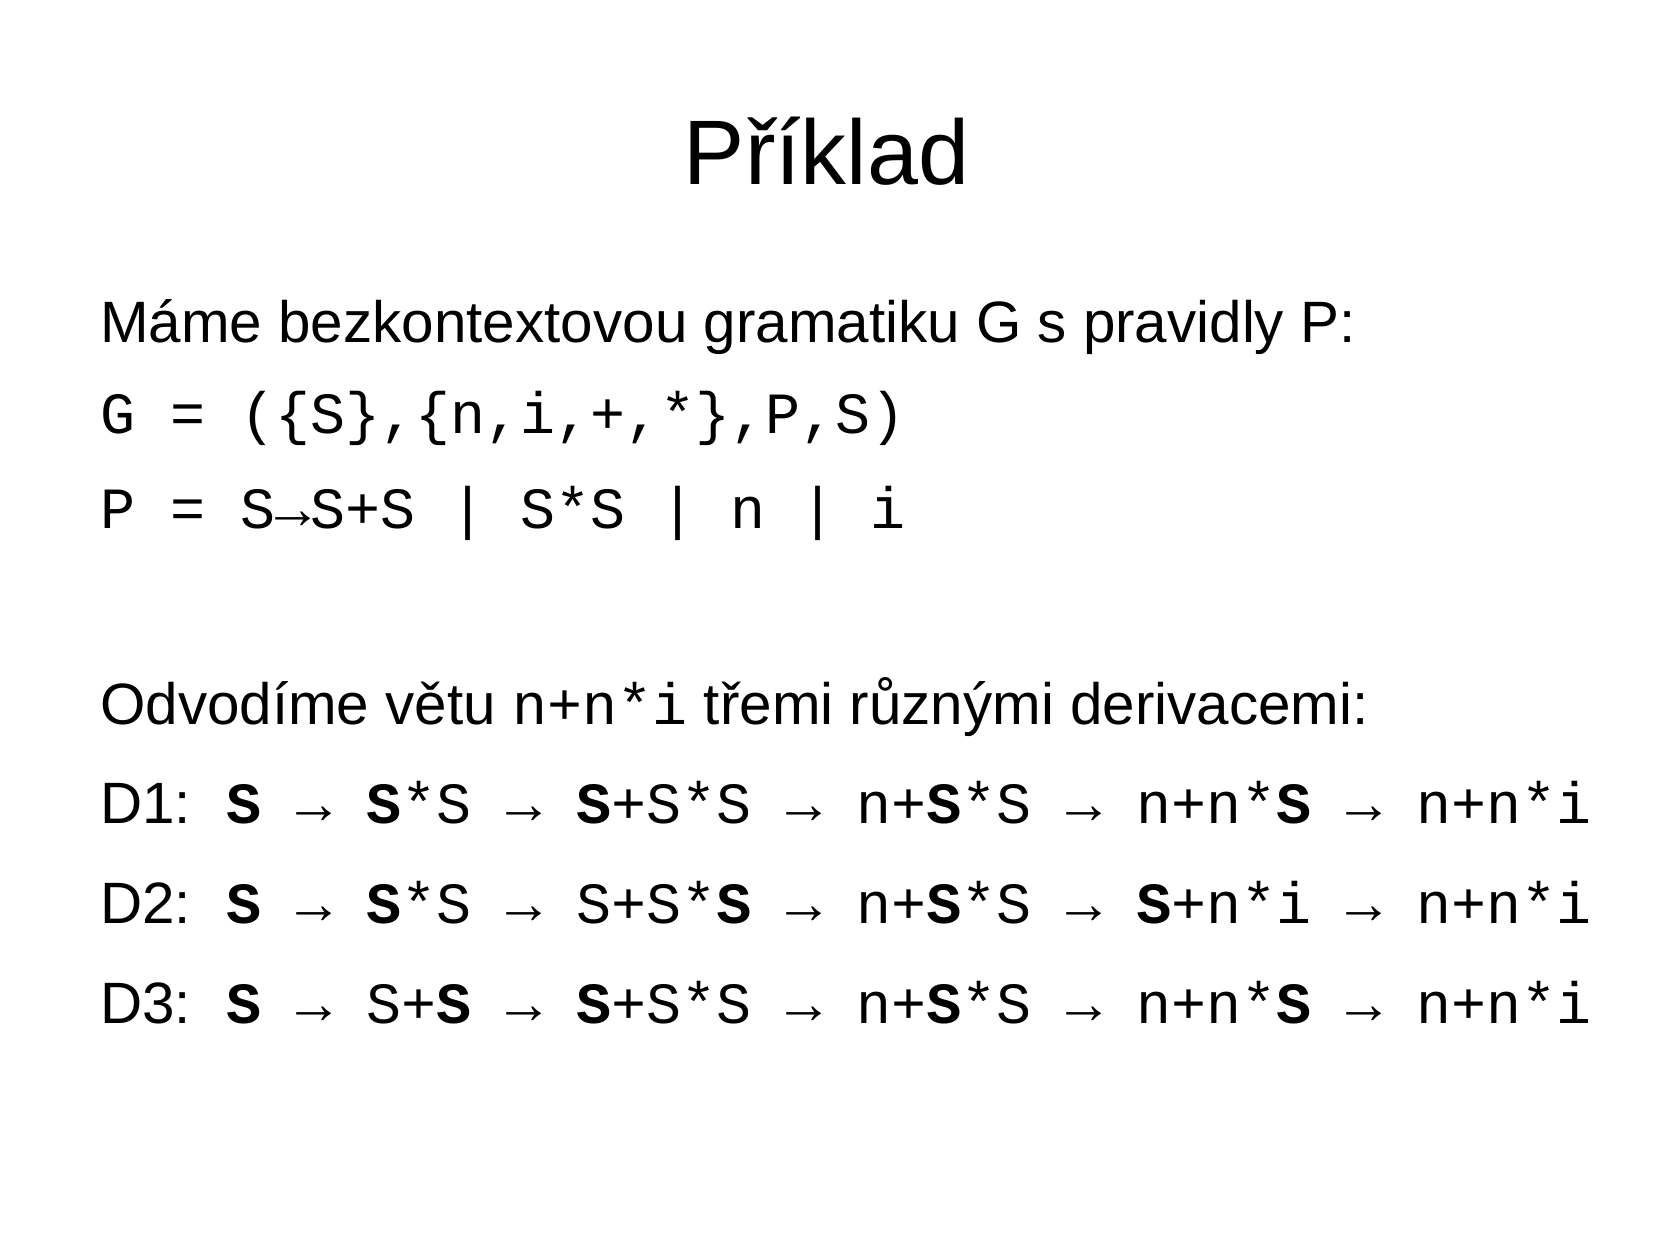

# Příklad
Máme bezkontextovou gramatiku G s pravidly P:
G = ({S},{n,i,+,*},P,S)
P = S→S+S | S*S | n | i
Odvodíme větu n+n*i třemi různými derivacemi:
D1: S → S*S → S+S*S → n+S*S → n+n*S → n+n*i
D2: S → S*S → S+S*S → n+S*S → S+n*i → n+n*i
D3: S → S+S → S+S*S → n+S*S → n+n*S → n+n*i